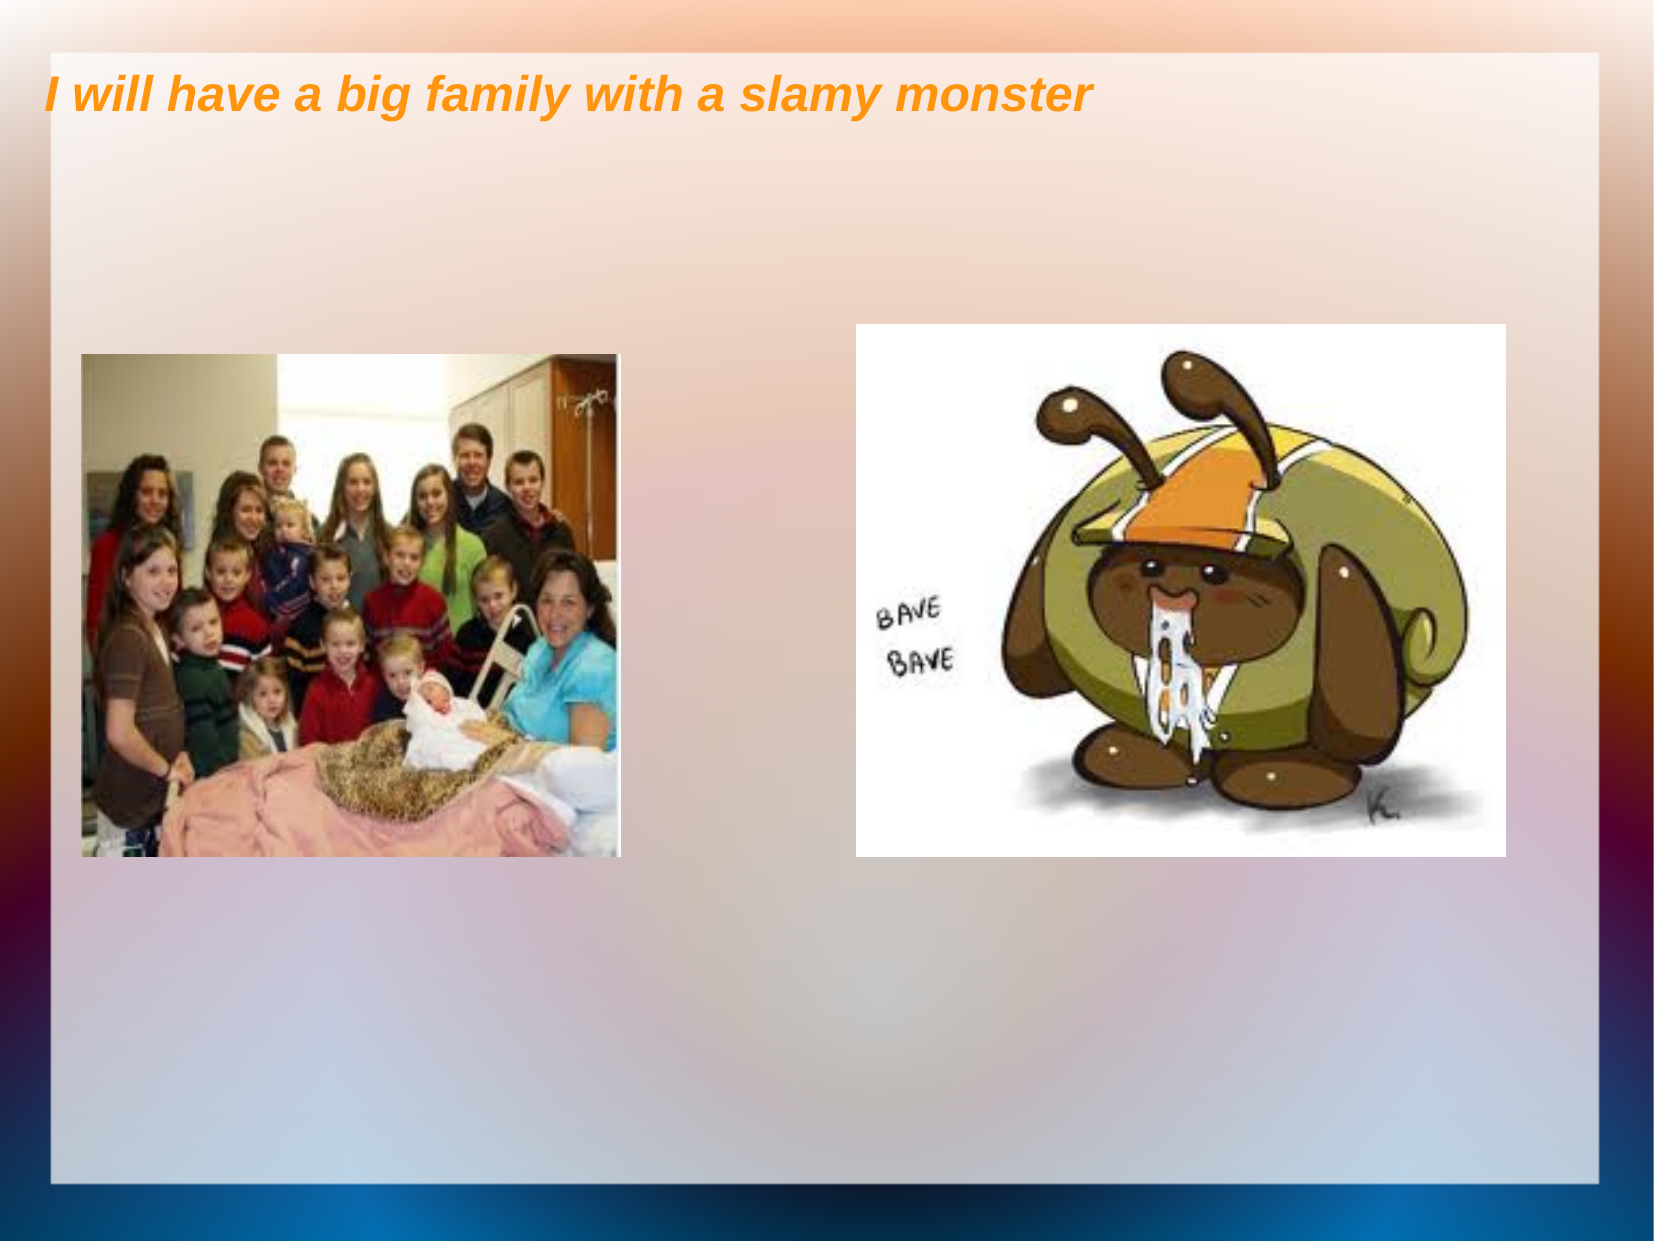

I will have a big family with a slamy monster